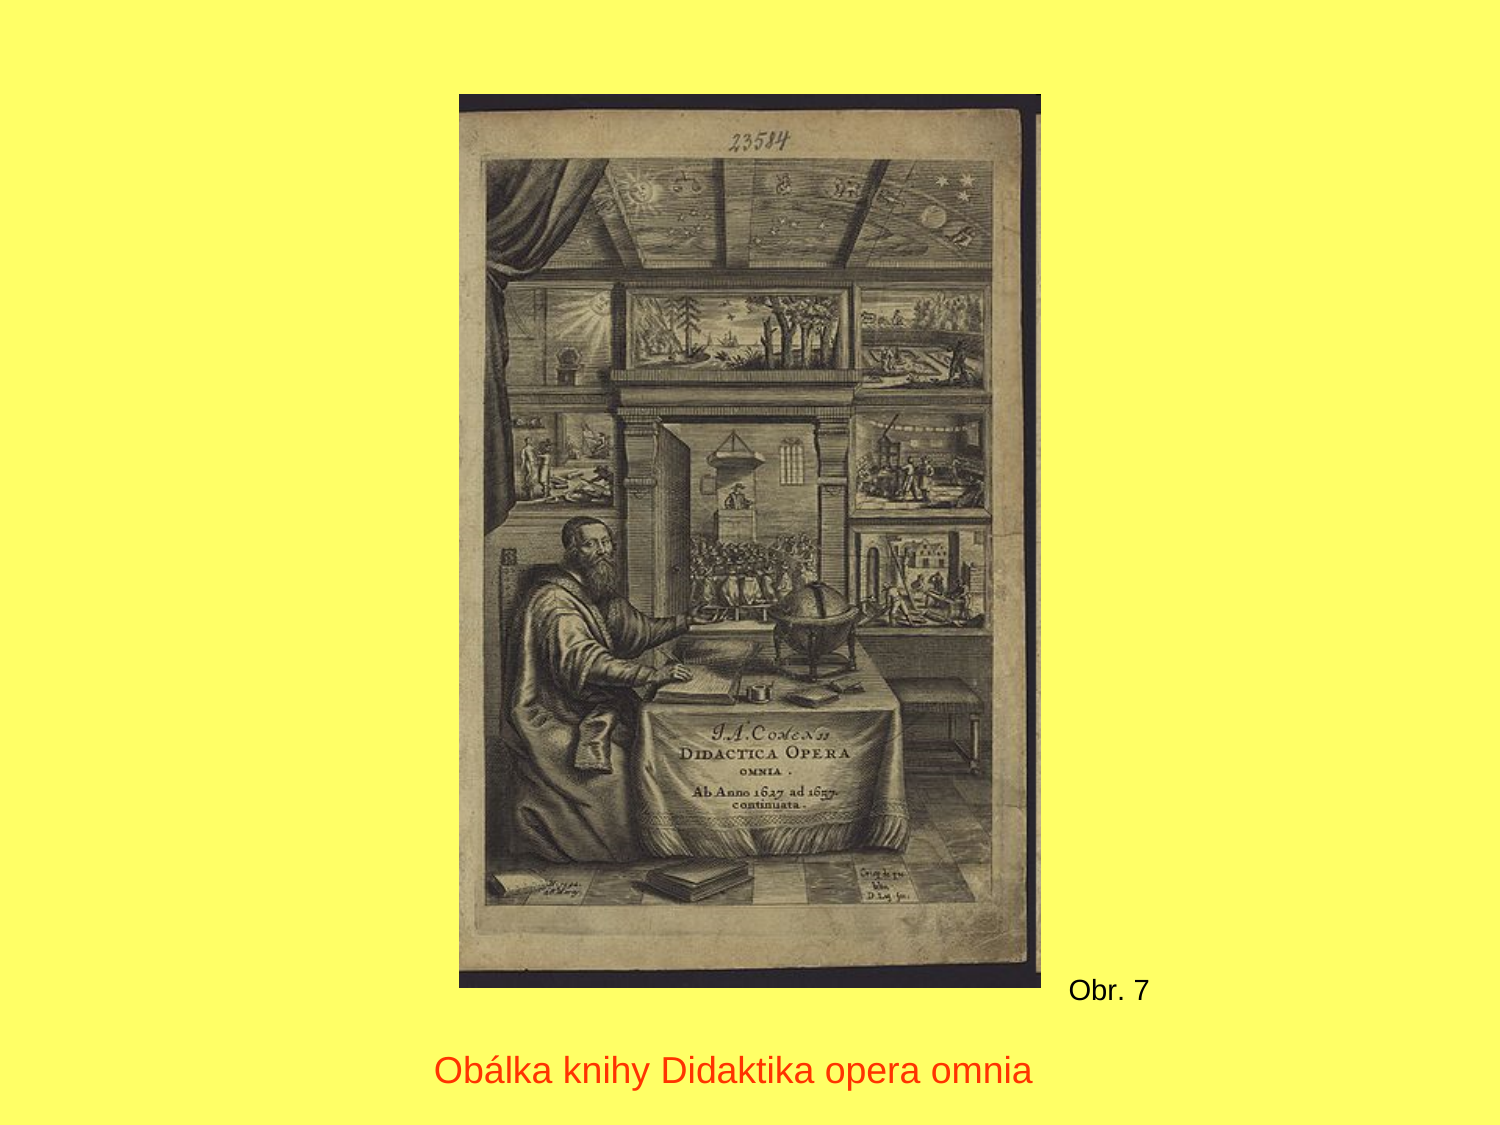

Obr. 7
Obálka knihy Didaktika opera omnia